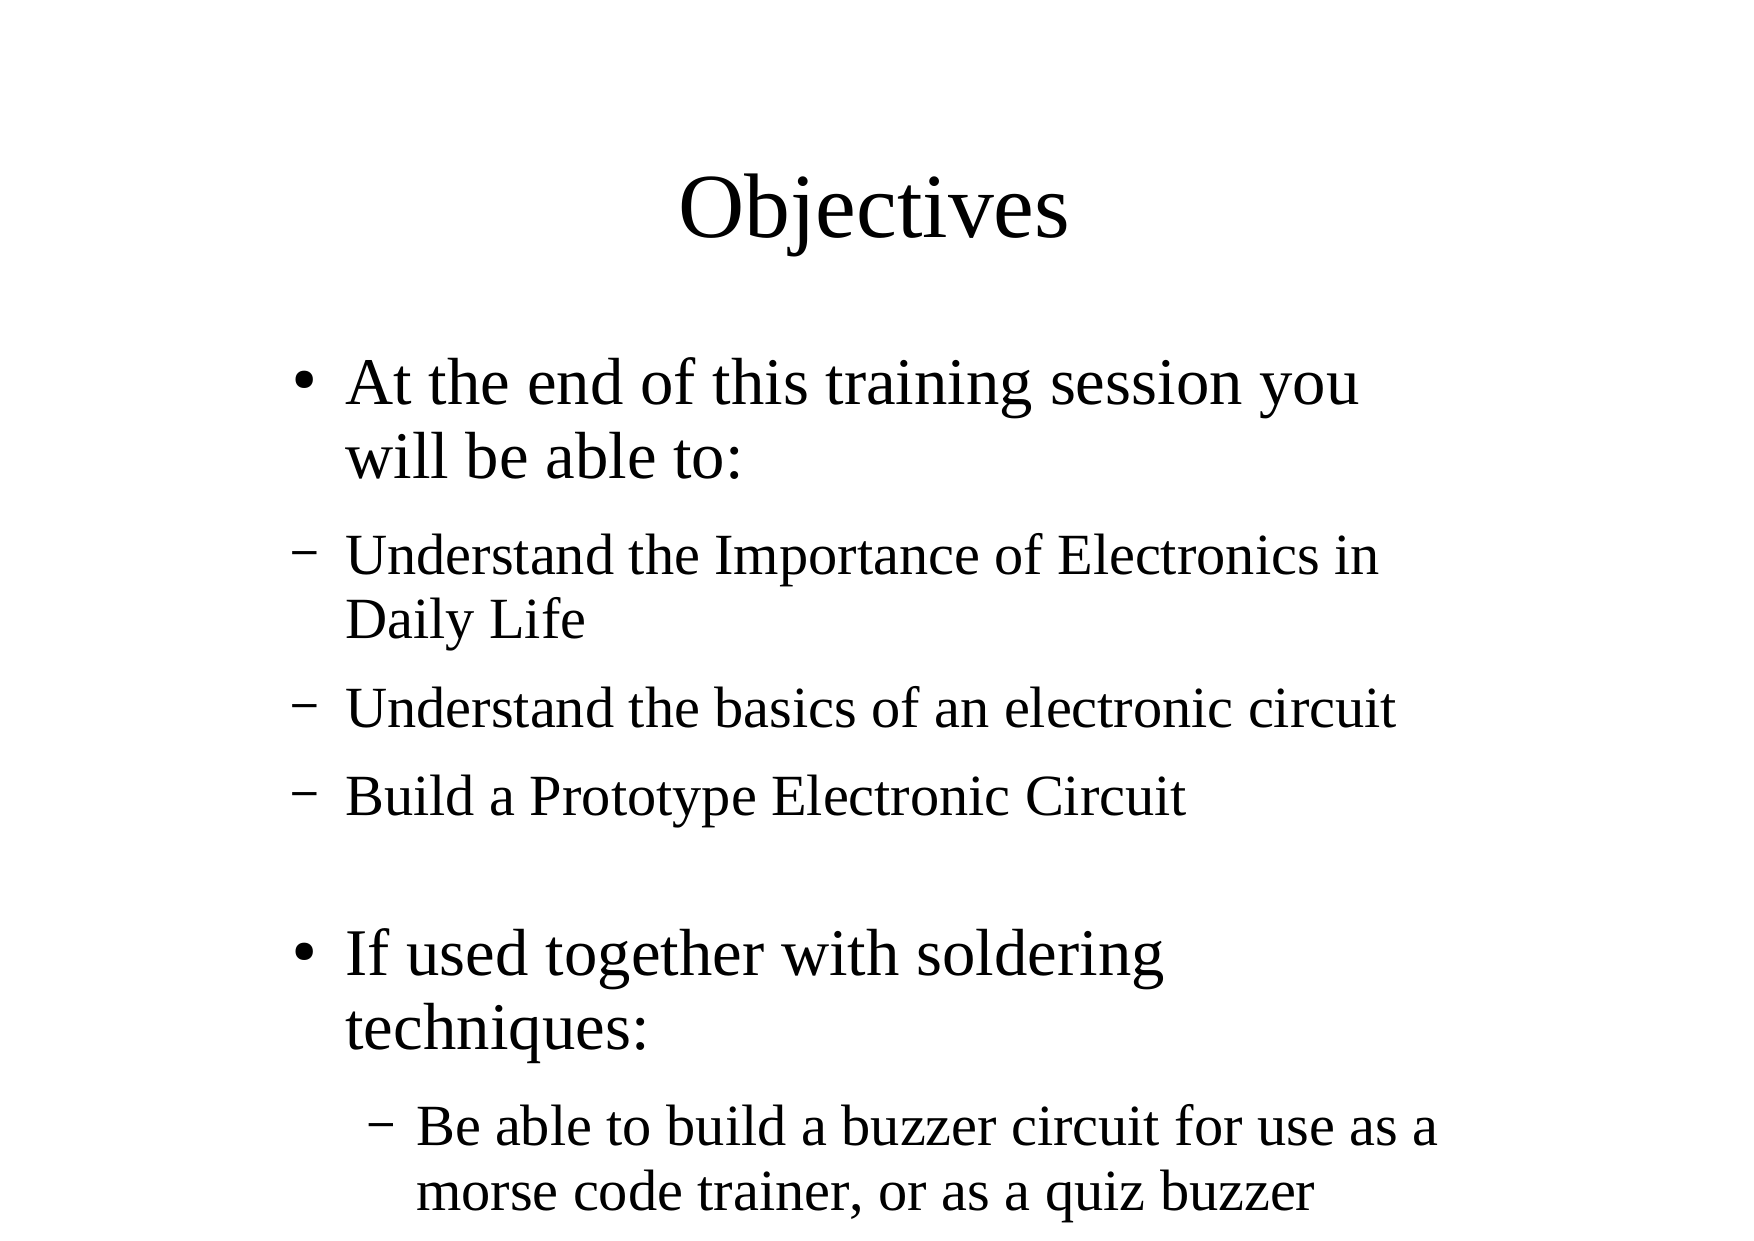

# Objectives
At the end of this training session you will be able to:
Understand the Importance of Electronics in Daily Life
Understand the basics of an electronic circuit
Build a Prototype Electronic Circuit
If used together with soldering techniques:
Be able to build a buzzer circuit for use as a morse code trainer, or as a quiz buzzer